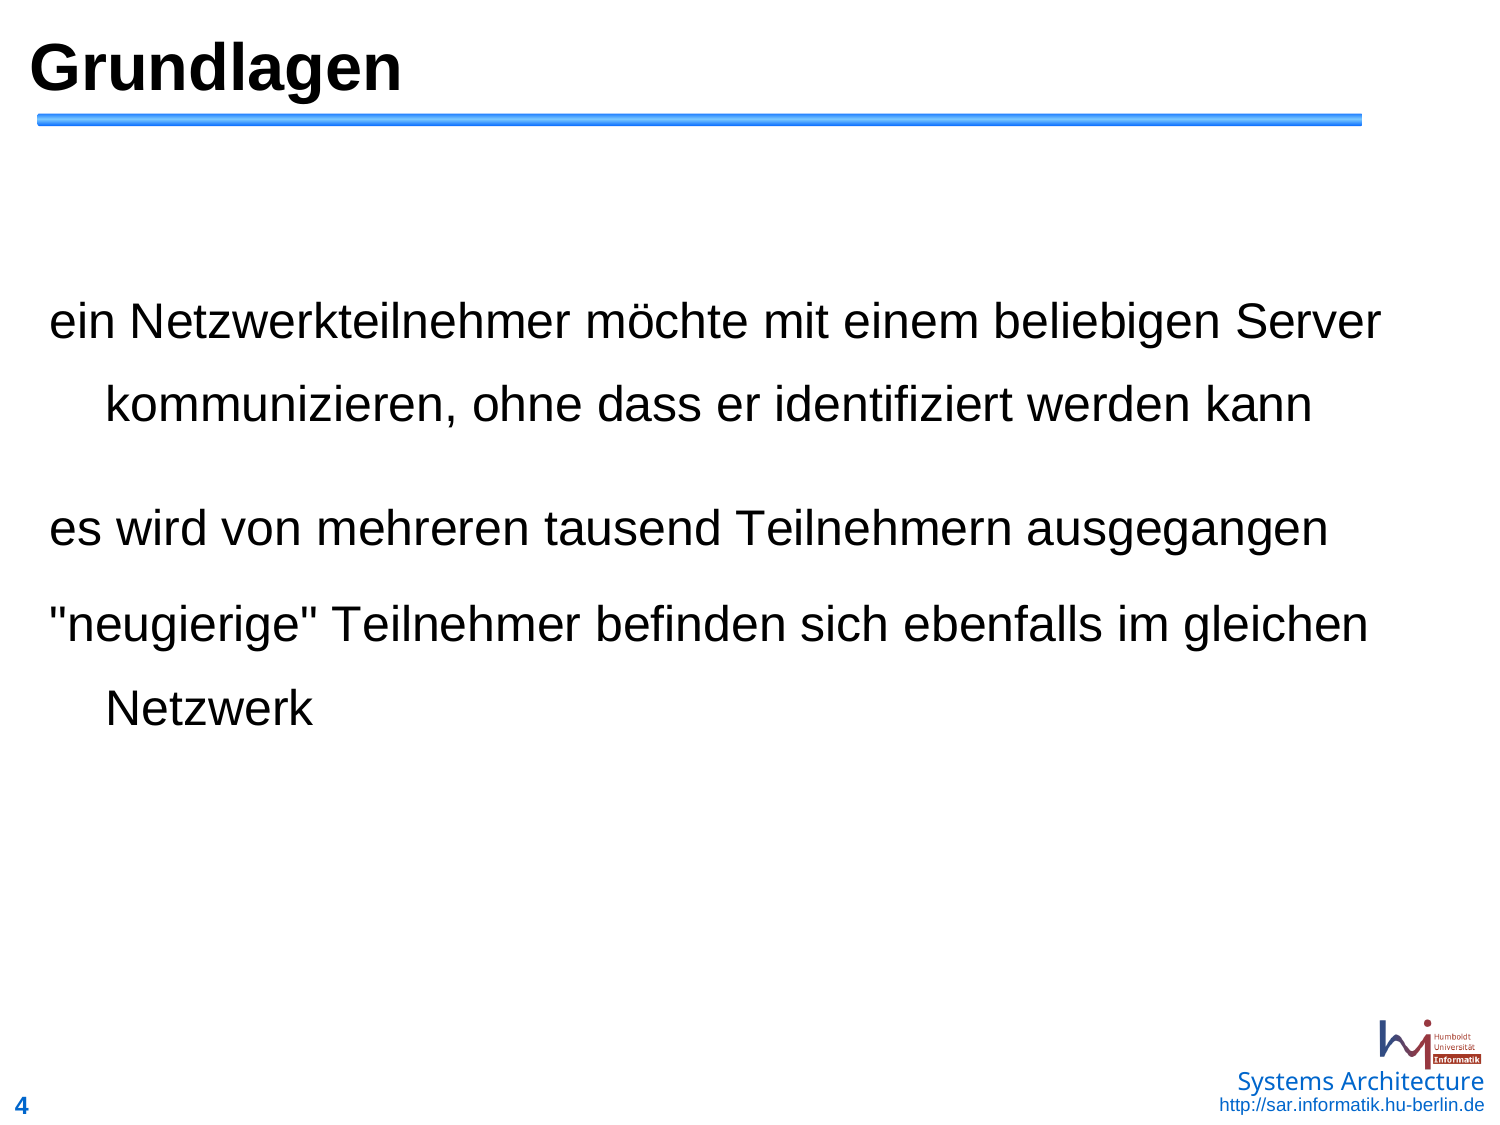

# Grundlagen
ein Netzwerkteilnehmer möchte mit einem beliebigen Server kommunizieren, ohne dass er identifiziert werden kann
es wird von mehreren tausend Teilnehmern ausgegangen
"neugierige" Teilnehmer befinden sich ebenfalls im gleichen Netzwerk